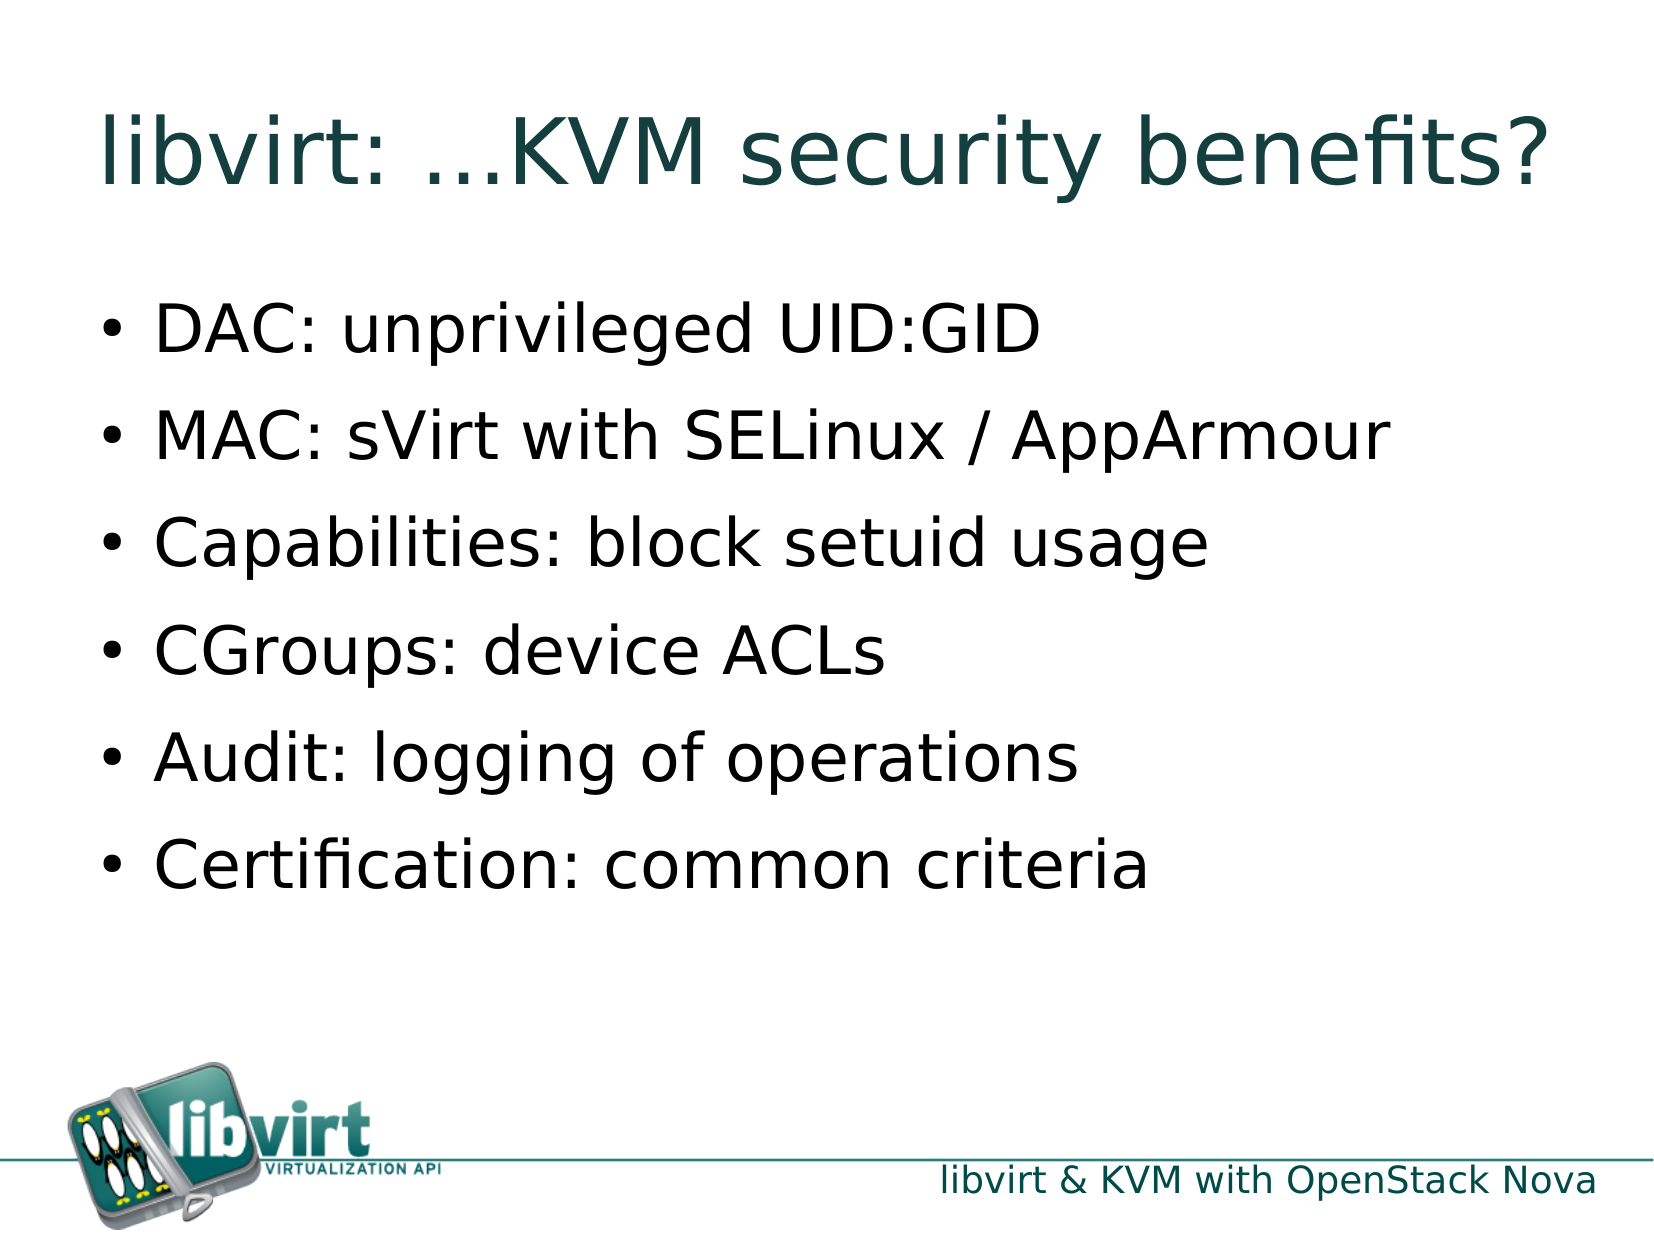

# libvirt: ...KVM security benefits?
DAC: unprivileged UID:GID
MAC: sVirt with SELinux / AppArmour
Capabilities: block setuid usage
CGroups: device ACLs
Audit: logging of operations
Certification: common criteria
libvirt & KVM with OpenStack Nova